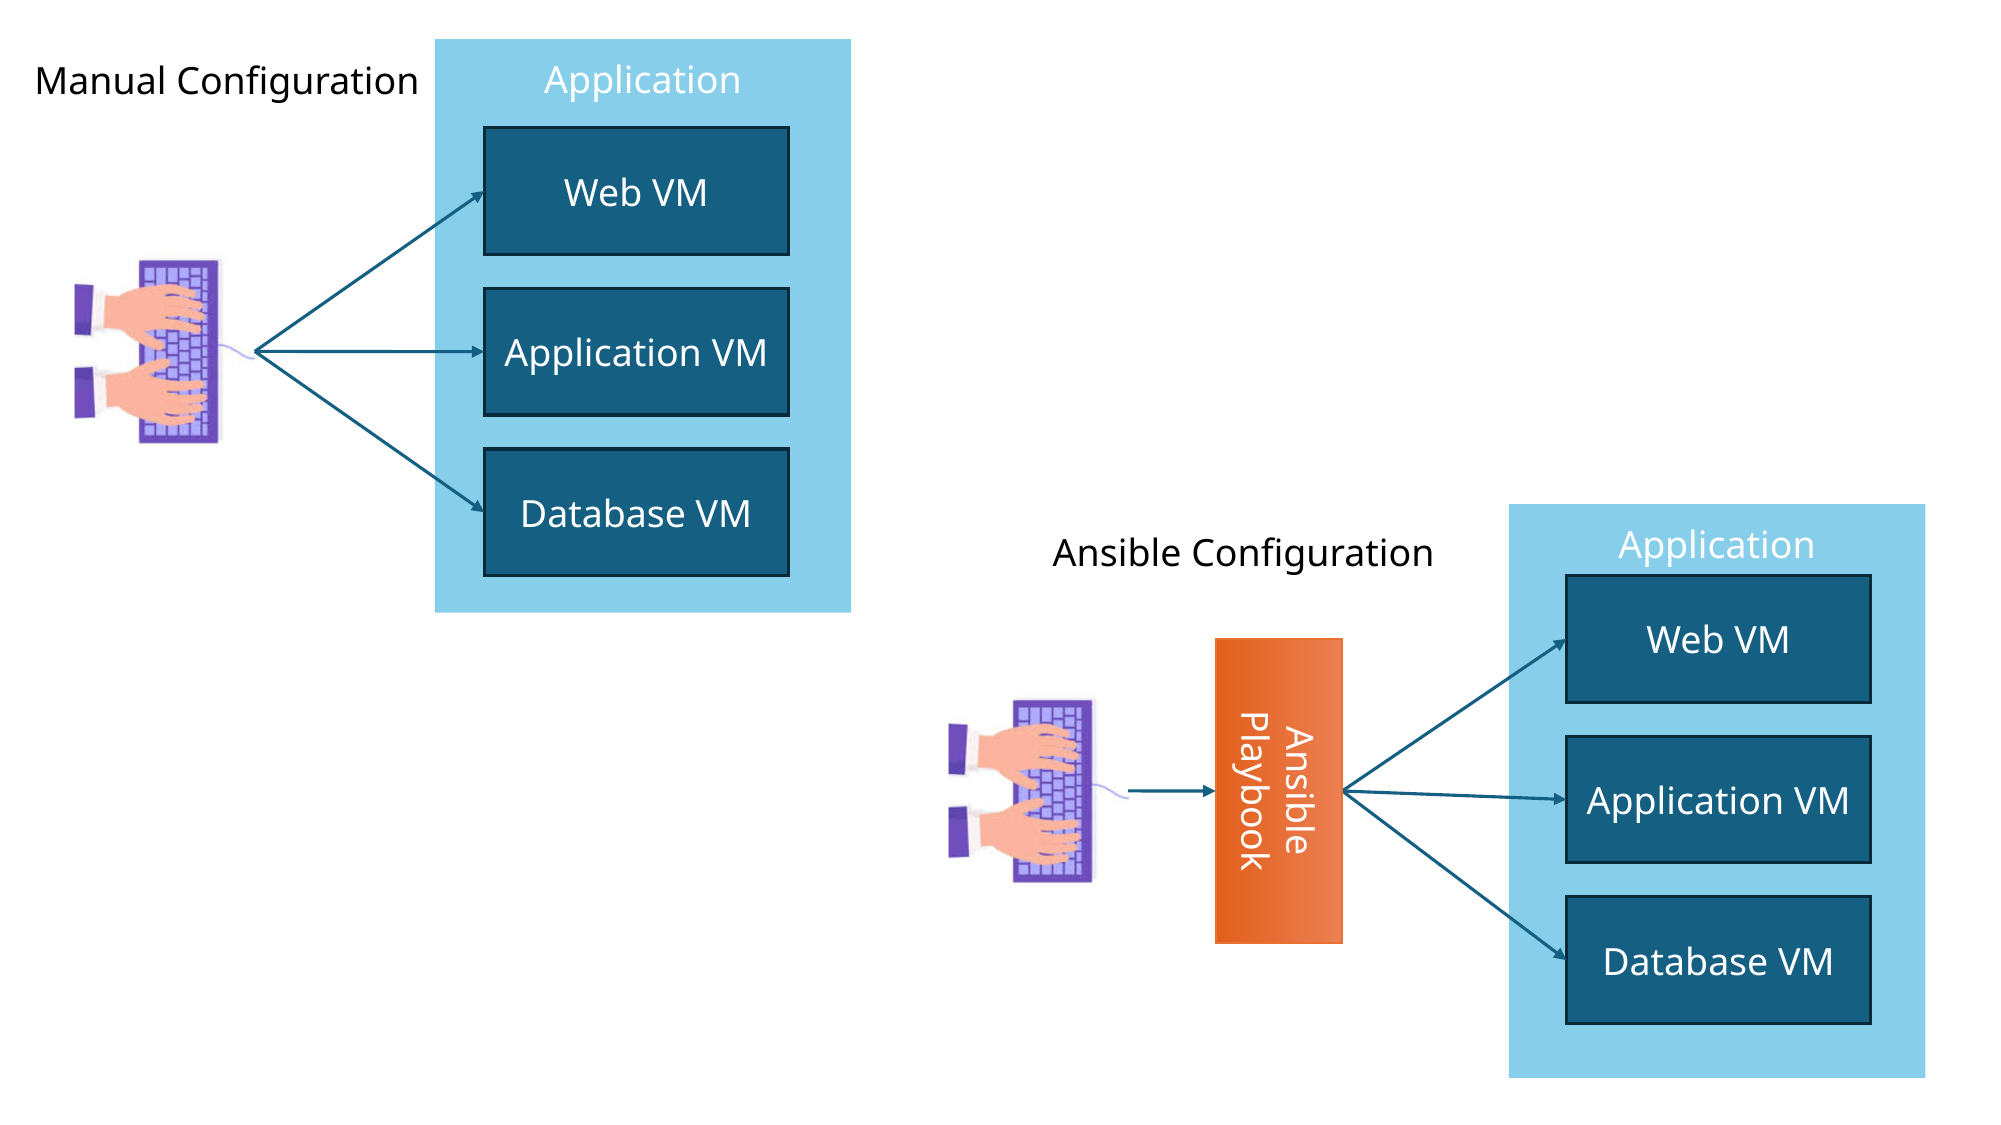

Application
Manual Configuration
Web VM
Application VM
Database VM
Application
Ansible Configuration
Web VM
Ansible Playbook
Application VM
Database VM